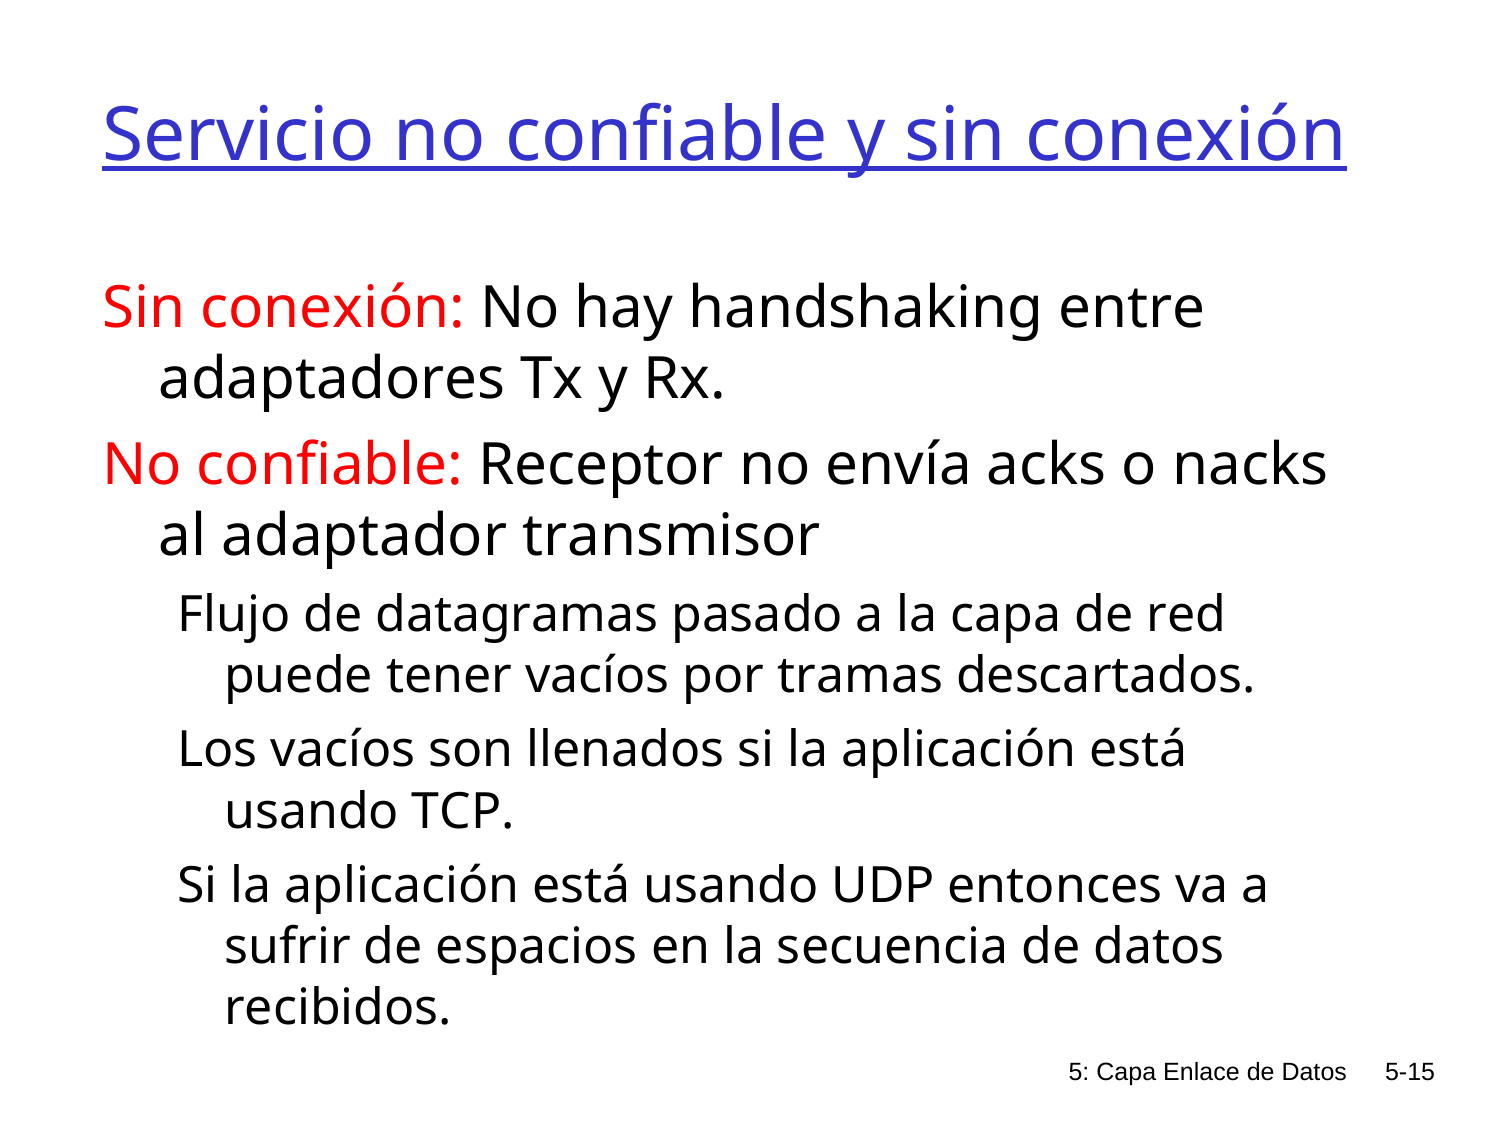

# Servicio no confiable y sin conexión
Sin conexión: No hay handshaking entre adaptadores Tx y Rx.
No confiable: Receptor no envía acks o nacks al adaptador transmisor
Flujo de datagramas pasado a la capa de red puede tener vacíos por tramas descartados.
Los vacíos son llenados si la aplicación está usando TCP.
Si la aplicación está usando UDP entonces va a sufrir de espacios en la secuencia de datos recibidos.
15